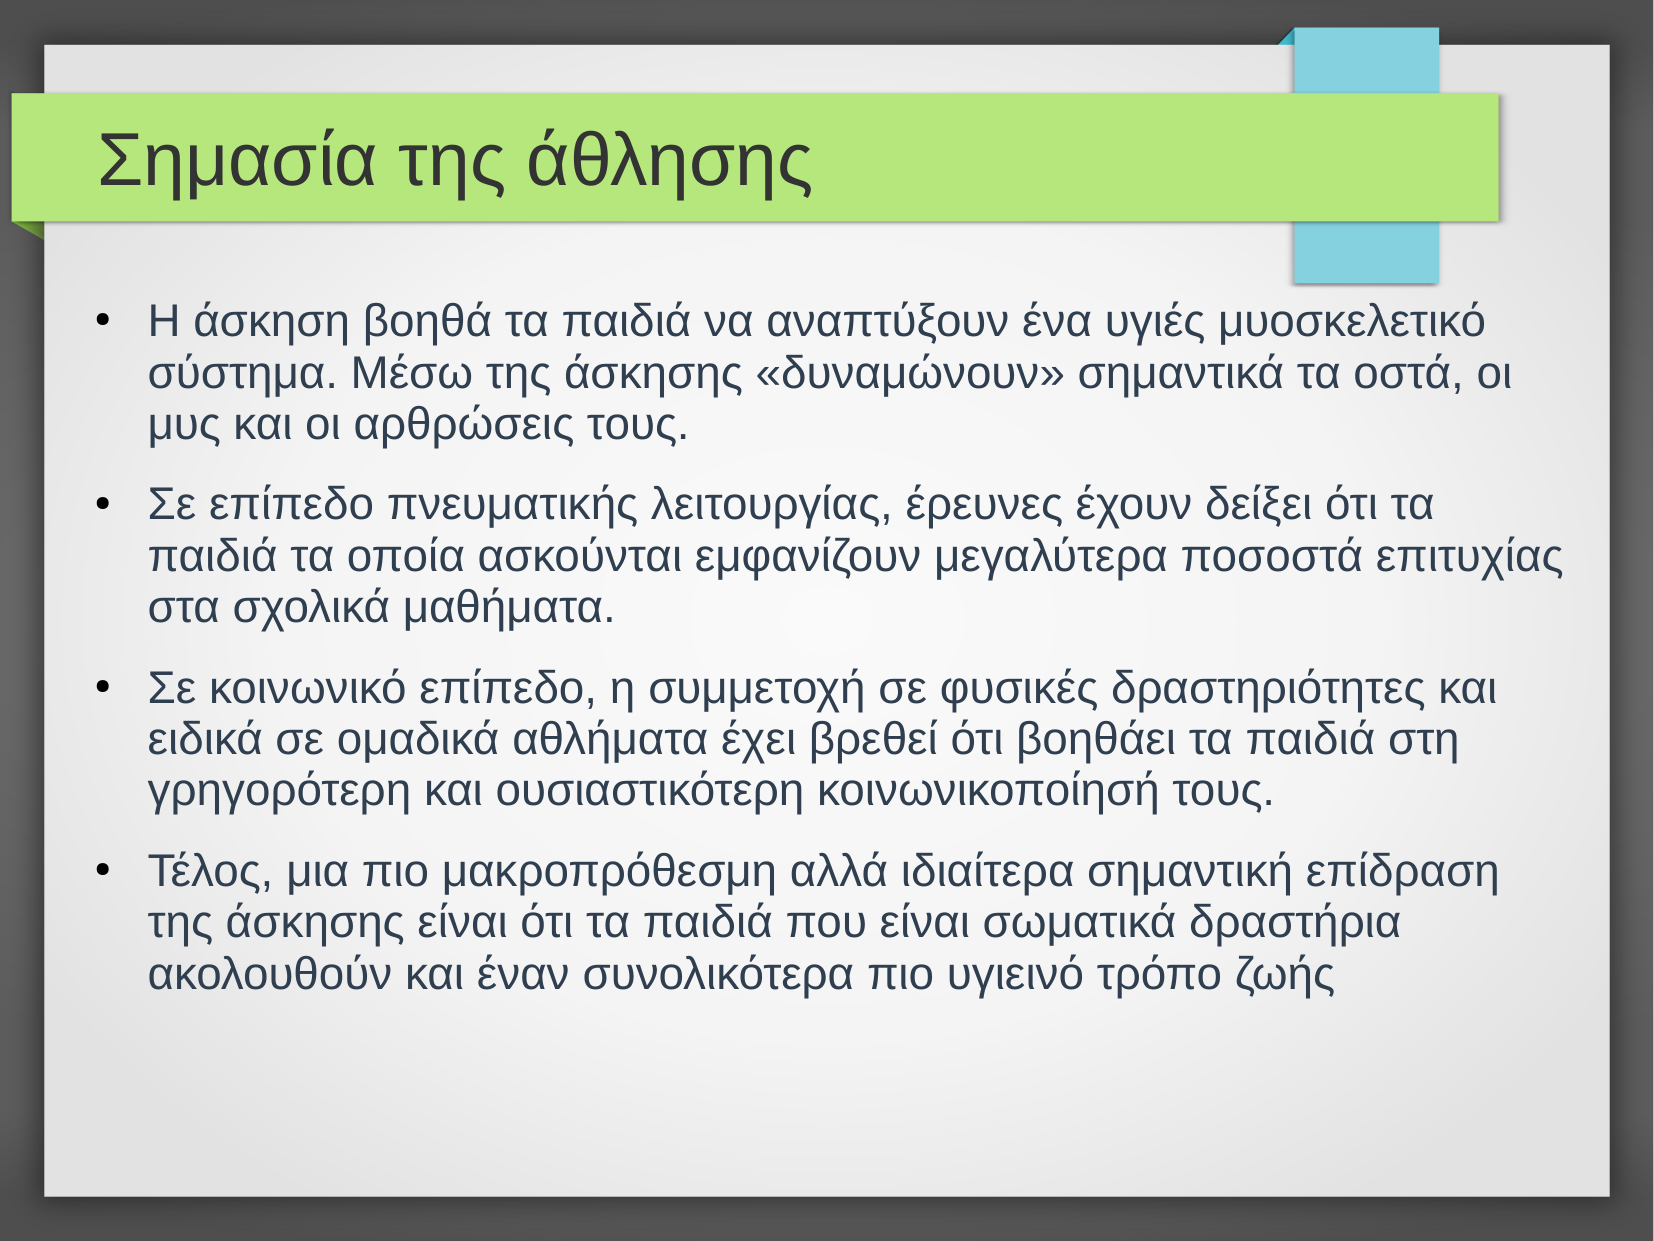

# Σημασία της άθλησης
Η άσκηση βοηθά τα παιδιά να αναπτύξουν ένα υγιές μυοσκελετικό σύστημα. Μέσω της άσκησης «δυναμώνουν» σημαντικά τα οστά, οι μυς και οι αρθρώσεις τους.
Σε επίπεδο πνευματικής λειτουργίας, έρευνες έχουν δείξει ότι τα παιδιά τα οποία ασκούνται εμφανίζουν μεγαλύτερα ποσοστά επιτυχίας στα σχολικά μαθήματα.
Σε κοινωνικό επίπεδο, η συμμετοχή σε φυσικές δραστηριότητες και ειδικά σε ομαδικά αθλήματα έχει βρεθεί ότι βοηθάει τα παιδιά στη γρηγορότερη και ουσιαστικότερη κοινωνικοποίησή τους.
Τέλος, μια πιο μακροπρόθεσμη αλλά ιδιαίτερα σημαντική επίδραση της άσκησης είναι ότι τα παιδιά που είναι σωματικά δραστήρια ακολουθούν και έναν συνολικότερα πιο υγιεινό τρόπο ζωής